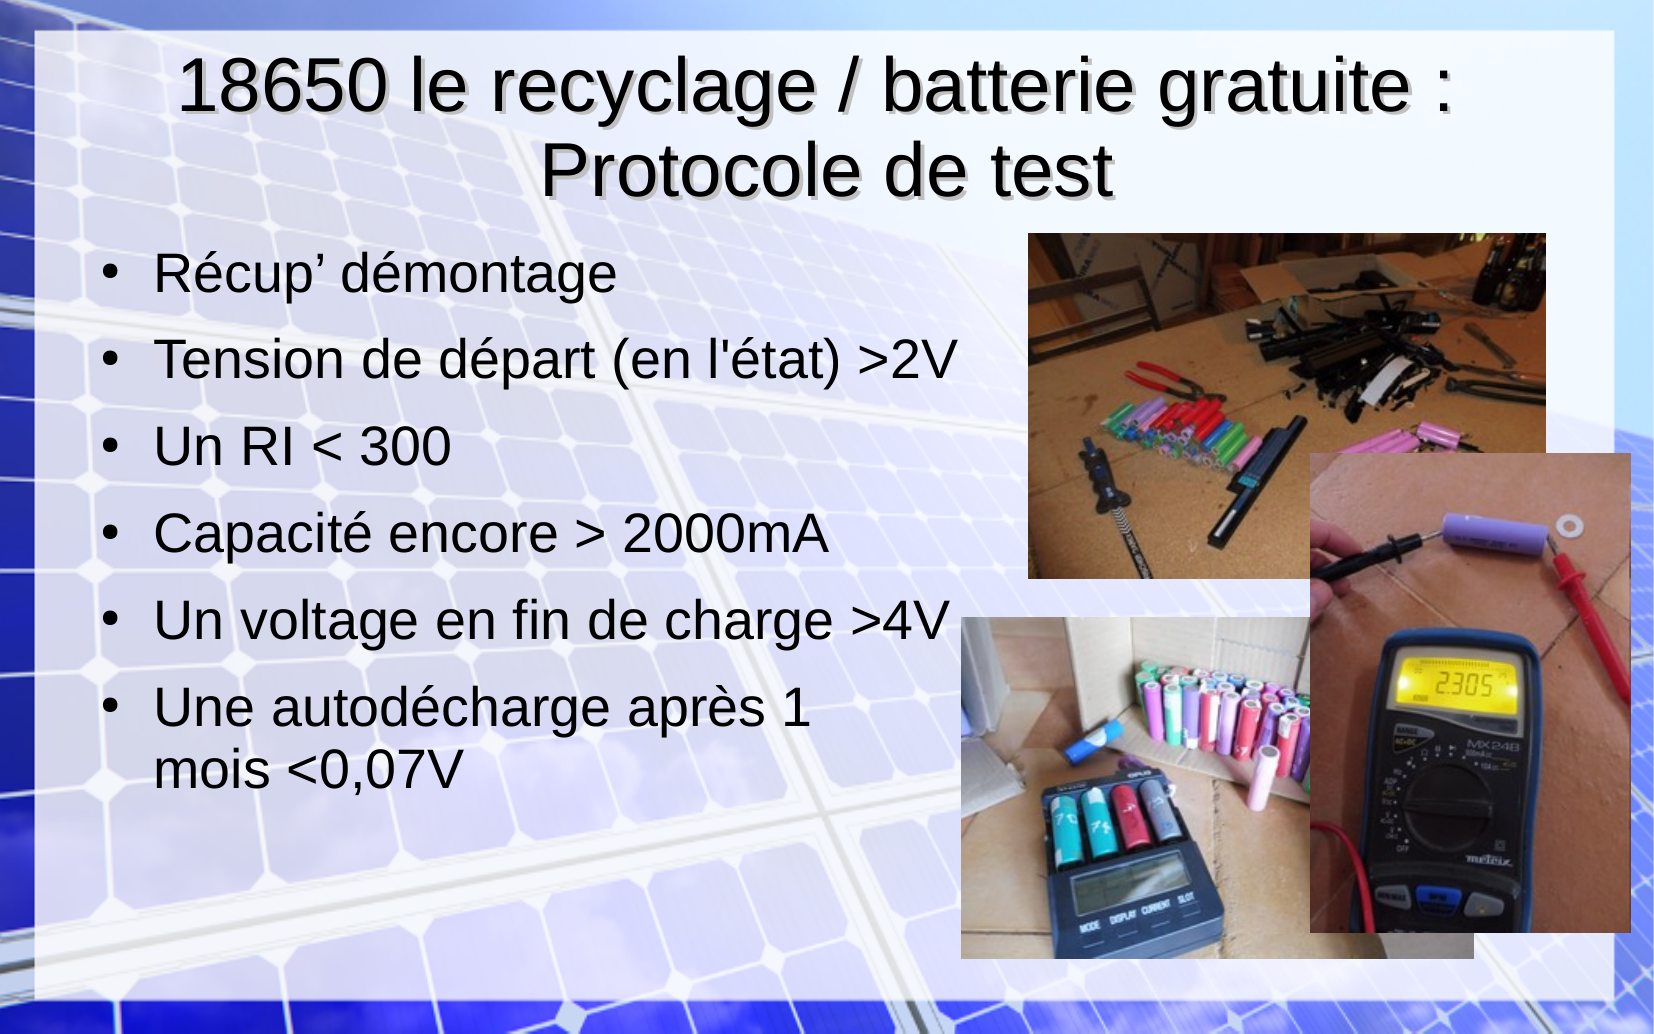

# 18650 le recyclage / batterie gratuite : Protocole de test
Récup’ démontage
Tension de départ (en l'état) >2V
Un RI < 300
Capacité encore > 2000mA
Un voltage en fin de charge >4V
Une autodécharge après 1
mois <0,07V